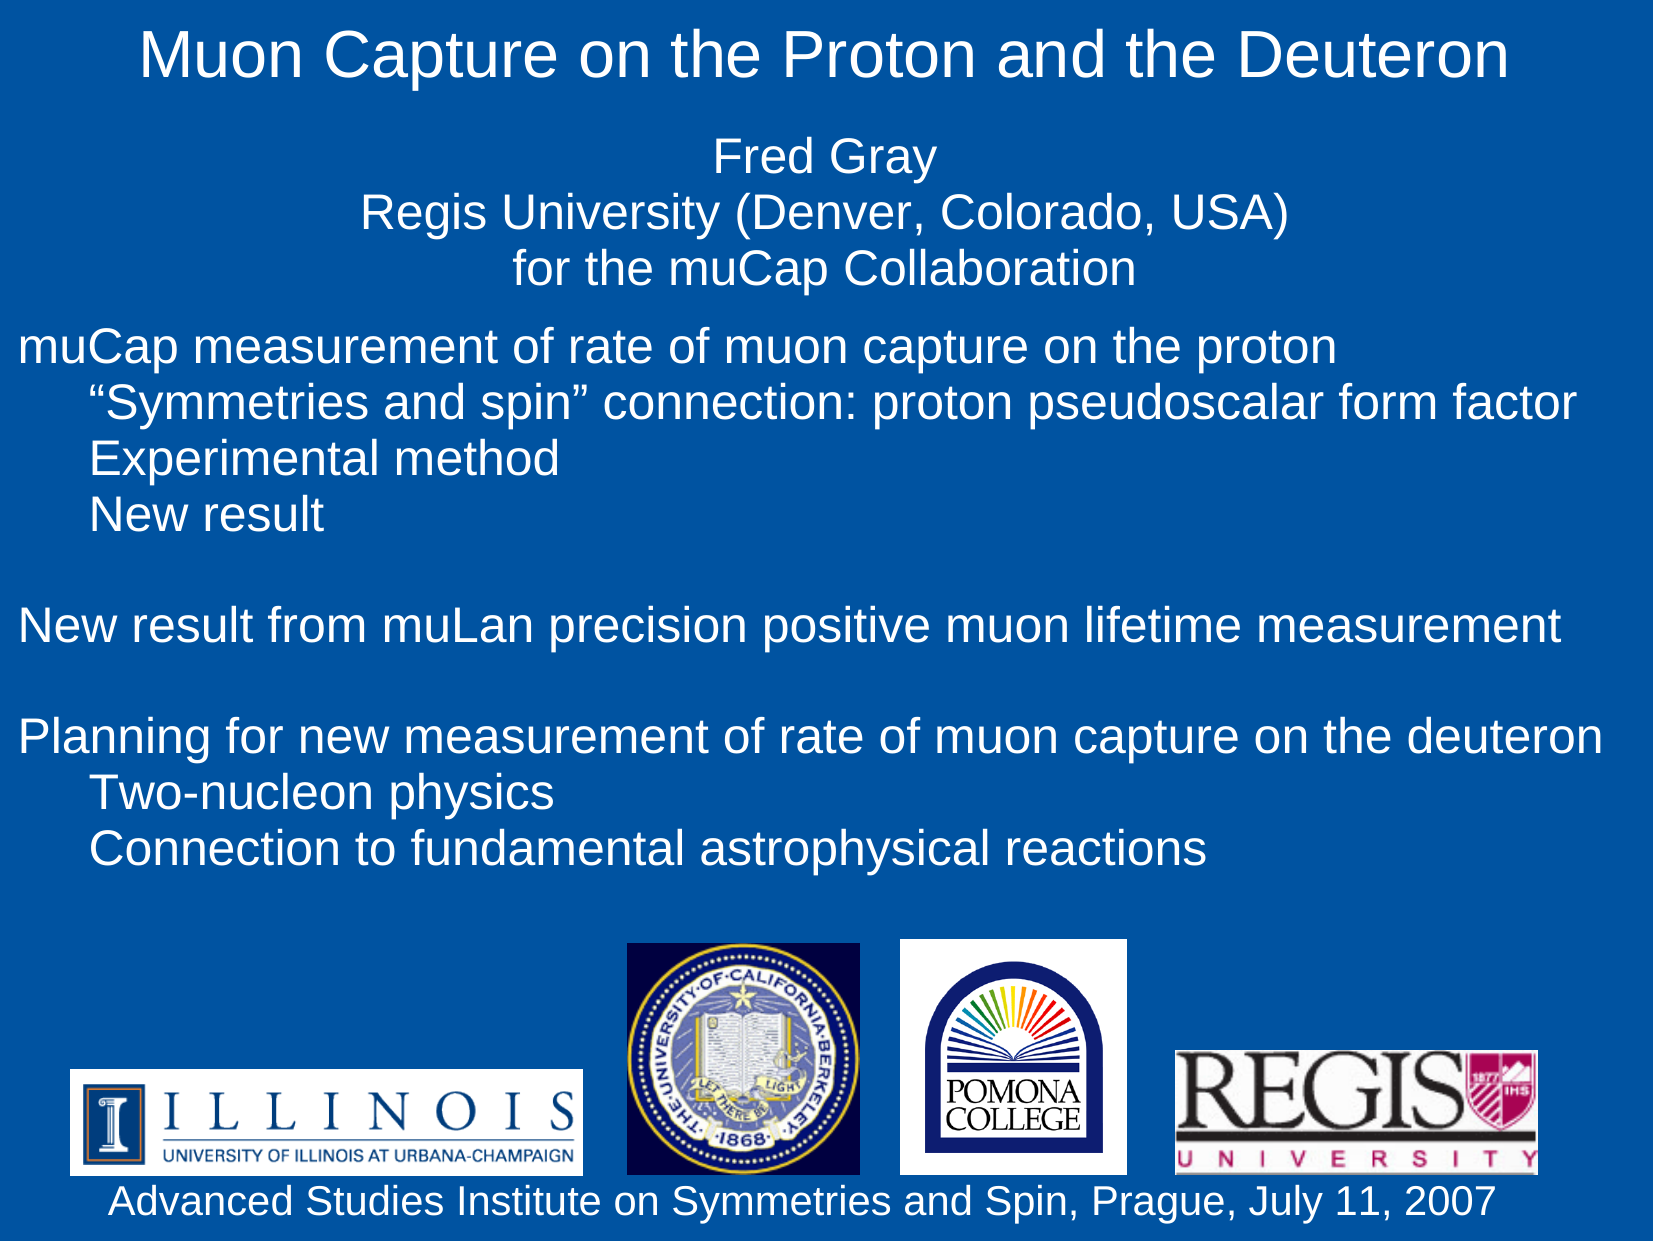

Muon Capture on the Proton and the Deuteron
Fred Gray
Regis University (Denver, Colorado, USA)
for the muCap Collaboration
muCap measurement of rate of muon capture on the proton
“Symmetries and spin” connection: proton pseudoscalar form factor
Experimental method
New result
New result from muLan precision positive muon lifetime measurement
Planning for new measurement of rate of muon capture on the deuteron
Two-nucleon physics
Connection to fundamental astrophysical reactions
Advanced Studies Institute on Symmetries and Spin, Prague, July 11, 2007